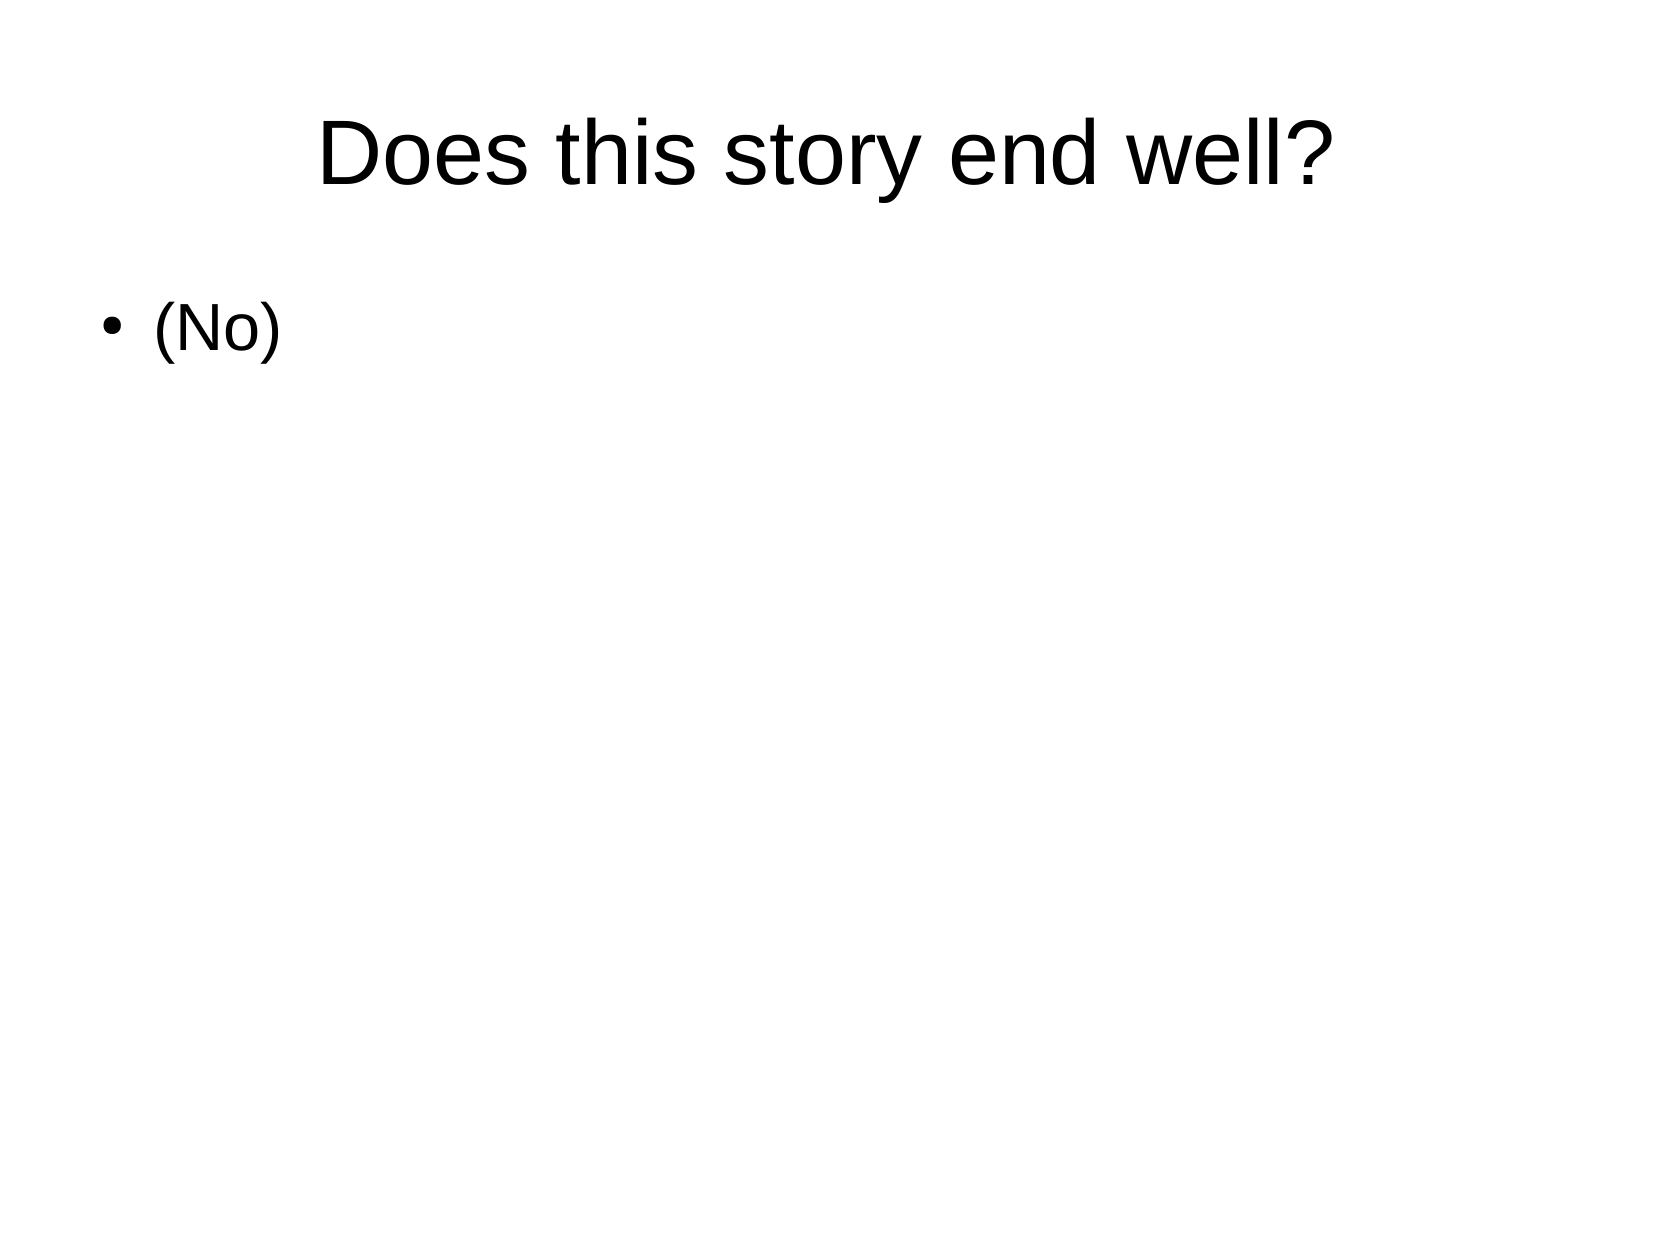

# Does this story end well?
(No)